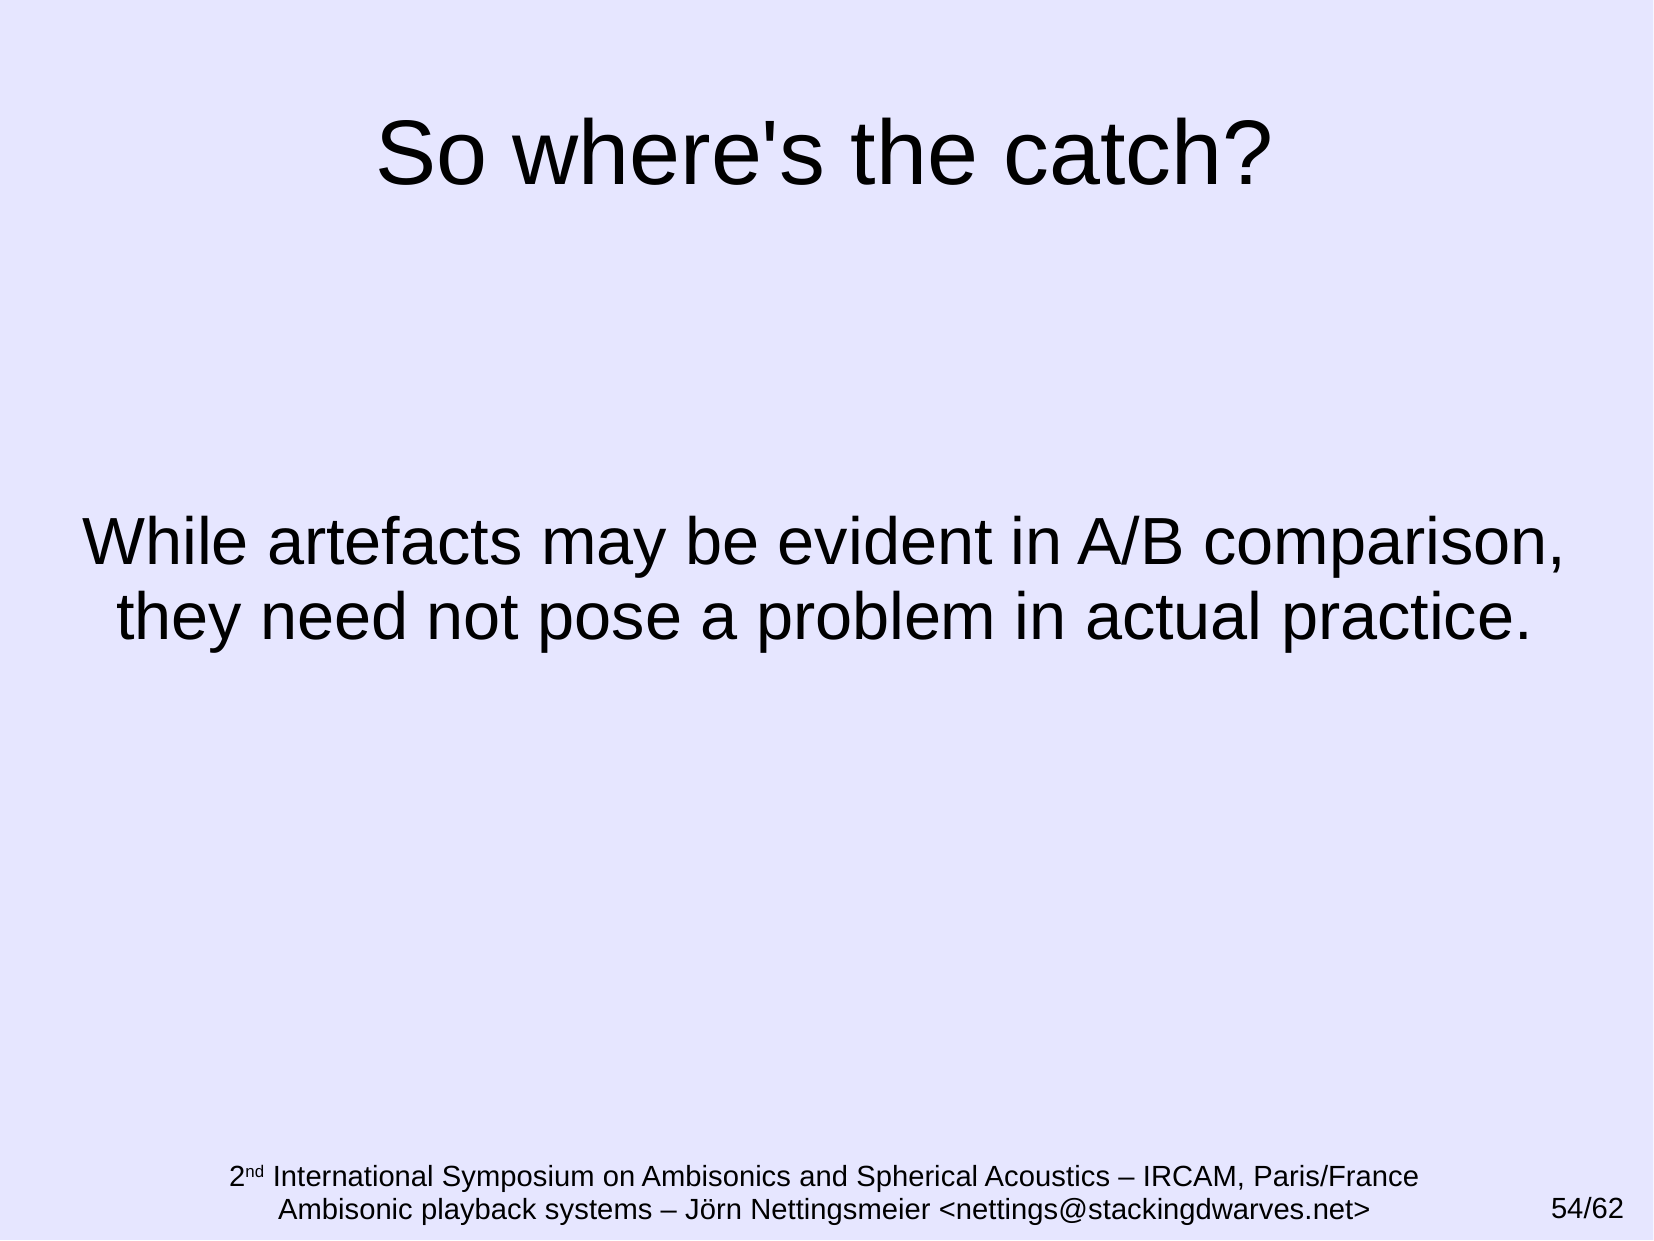

While artefacts may be evident in A/B comparison, they need not pose a problem in actual practice.
# So where's the catch?